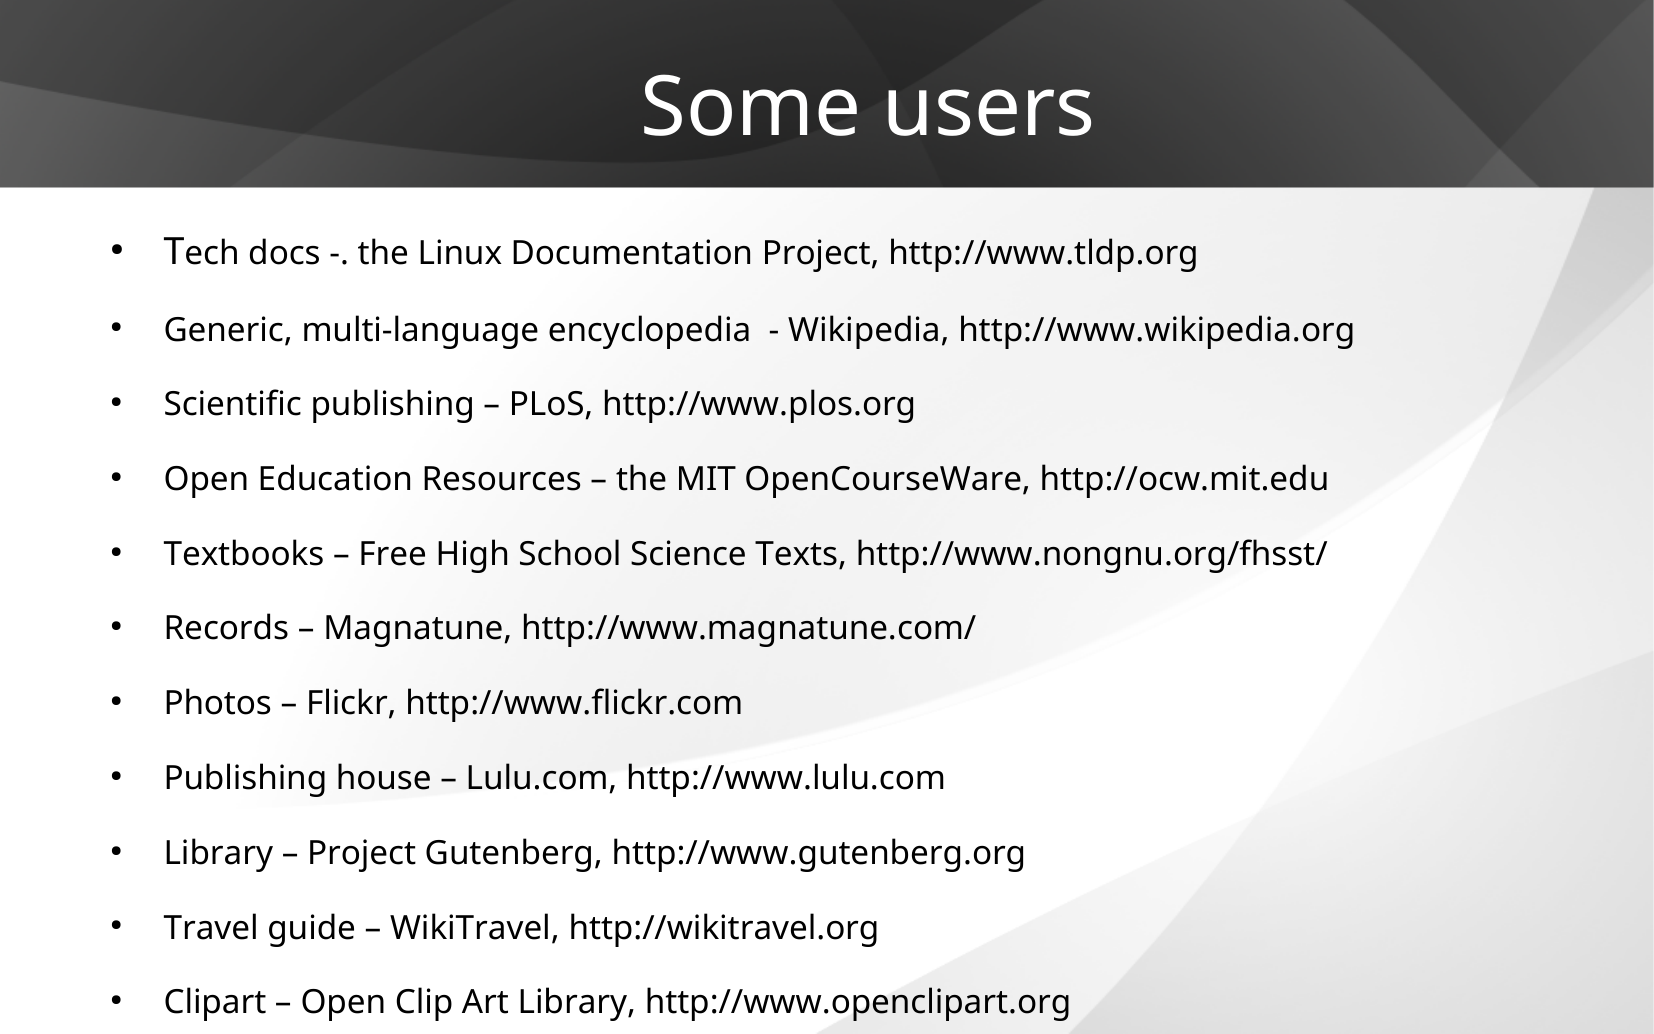

# Some users
Tech docs -. the Linux Documentation Project, http://www.tldp.org
Generic, multi-language encyclopedia - Wikipedia, http://www.wikipedia.org
Scientific publishing – PLoS, http://www.plos.org
Open Education Resources – the MIT OpenCourseWare, http://ocw.mit.edu
Textbooks – Free High School Science Texts, http://www.nongnu.org/fhsst/
Records – Magnatune, http://www.magnatune.com/
Photos – Flickr, http://www.flickr.com
Publishing house – Lulu.com, http://www.lulu.com
Library – Project Gutenberg, http://www.gutenberg.org
Travel guide – WikiTravel, http://wikitravel.org
Clipart – Open Clip Art Library, http://www.openclipart.org